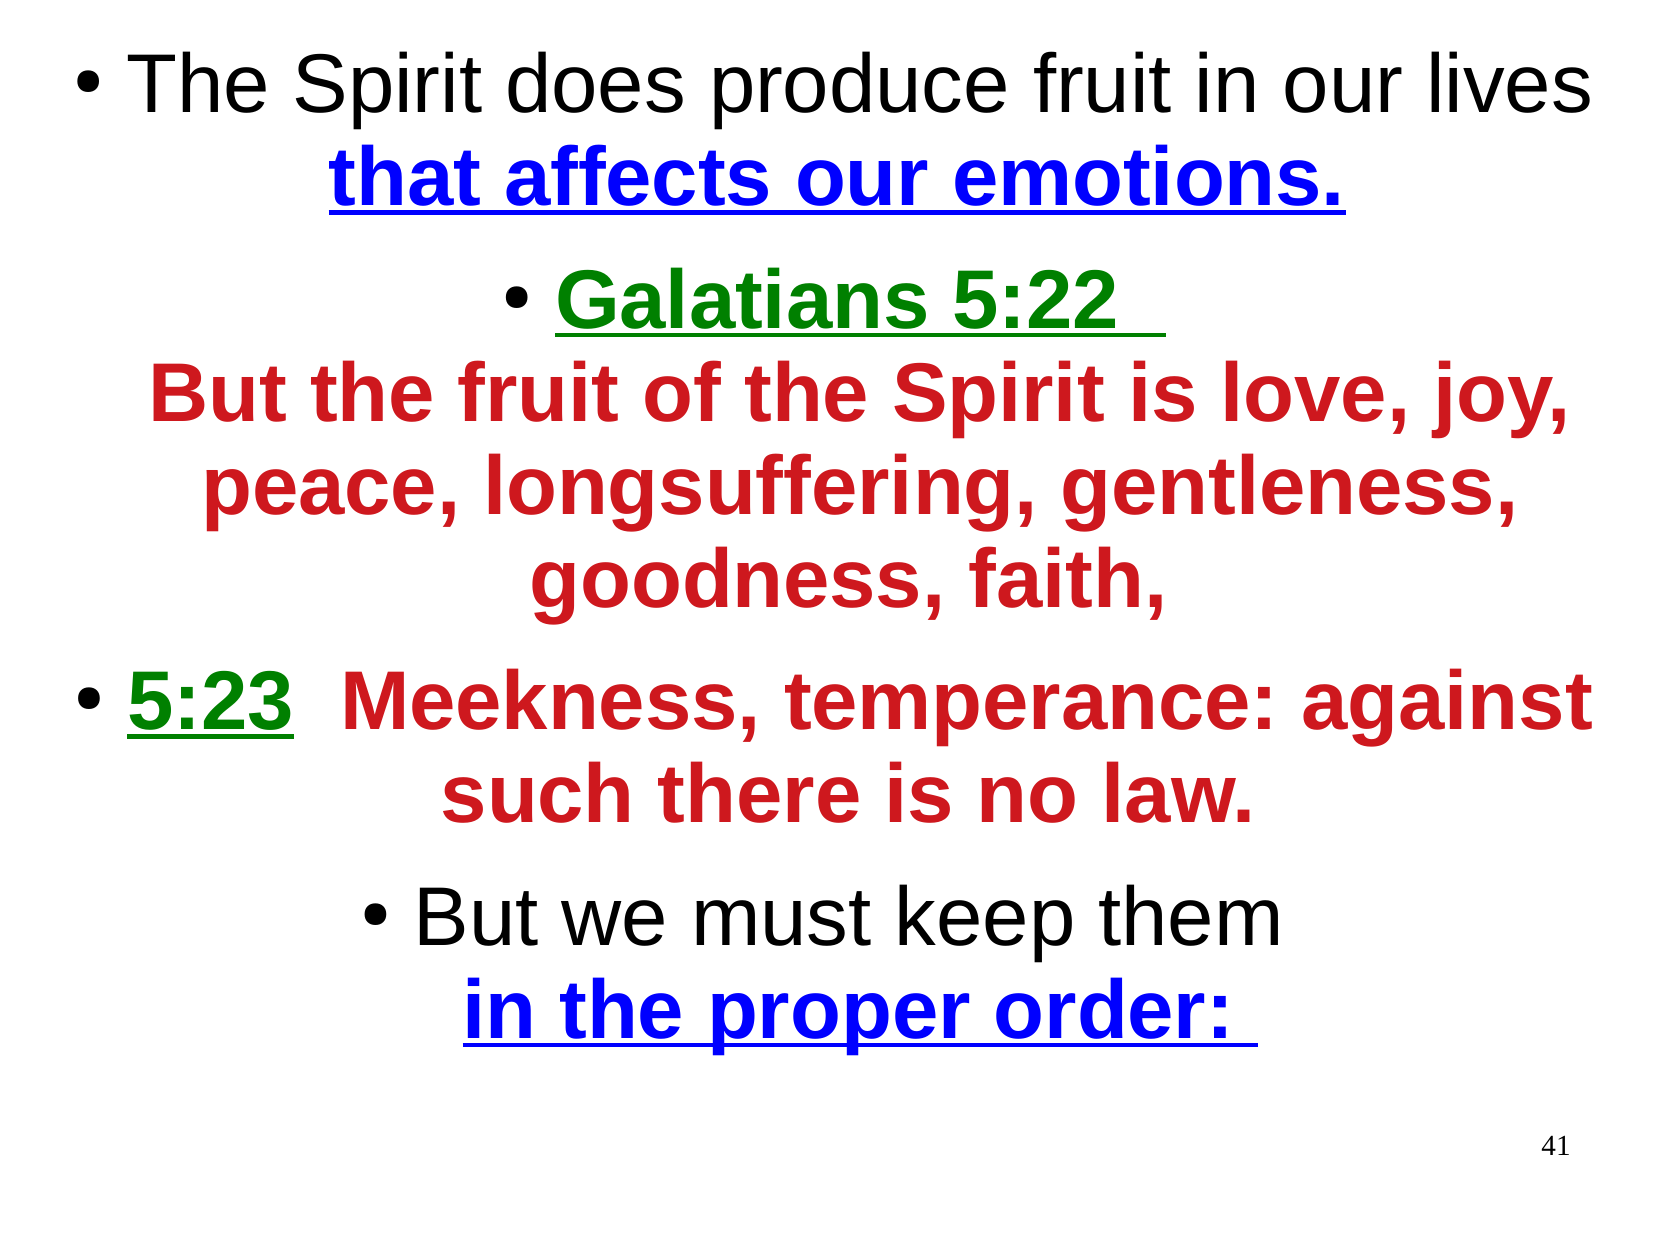

# The Spirit does produce fruit in our lives that affects our emotions.
Galatians 5:22 
But the fruit of the Spirit is love, joy, peace, longsuffering, gentleness, goodness, faith,
5:23  Meekness, temperance: against such there is no law.
But we must keep them
in the proper order:
41